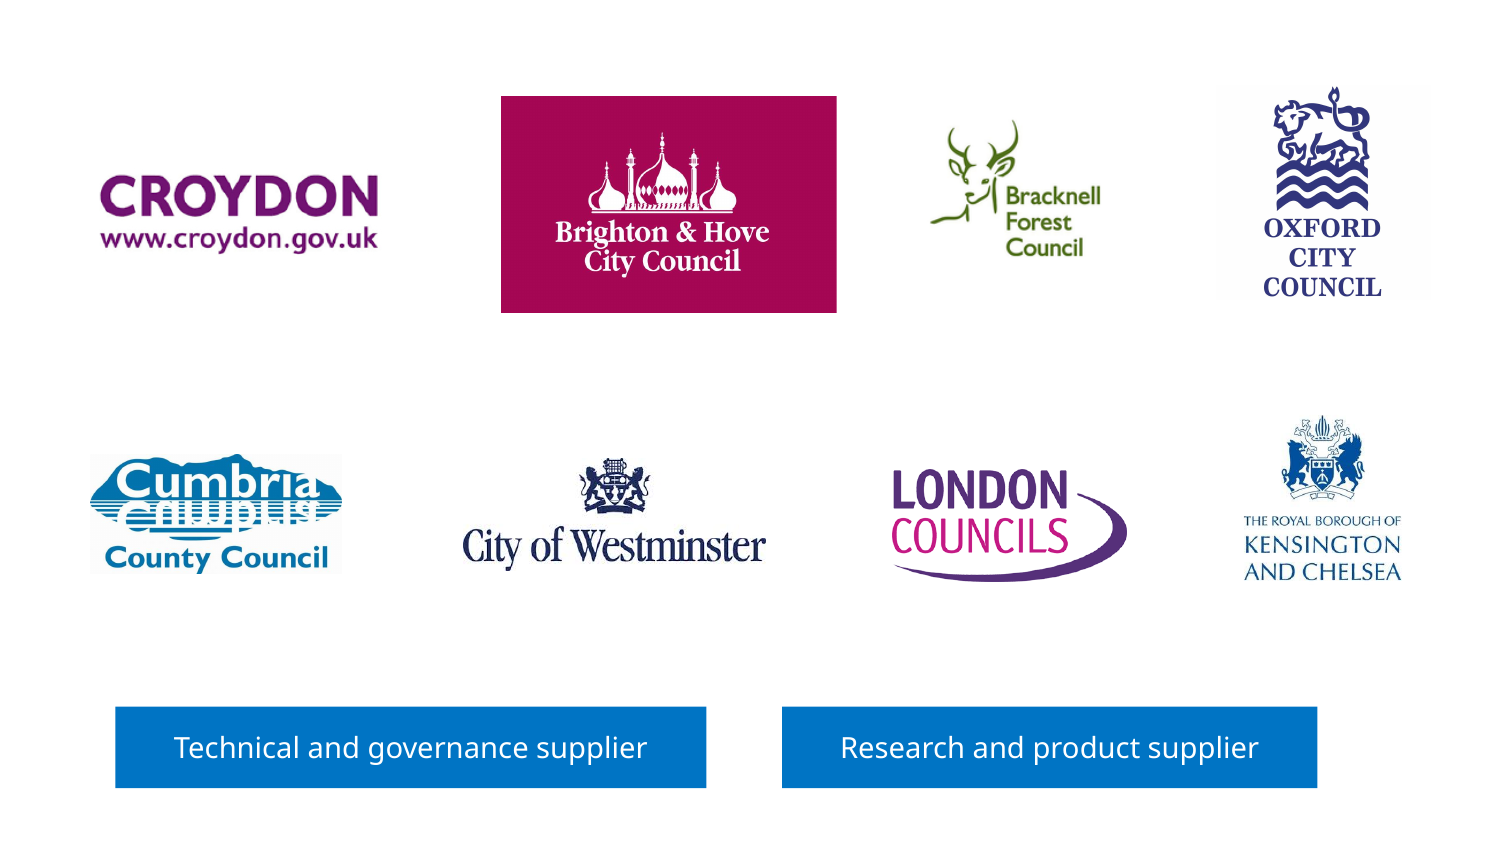

Technical and governance supplier
Research and product supplier